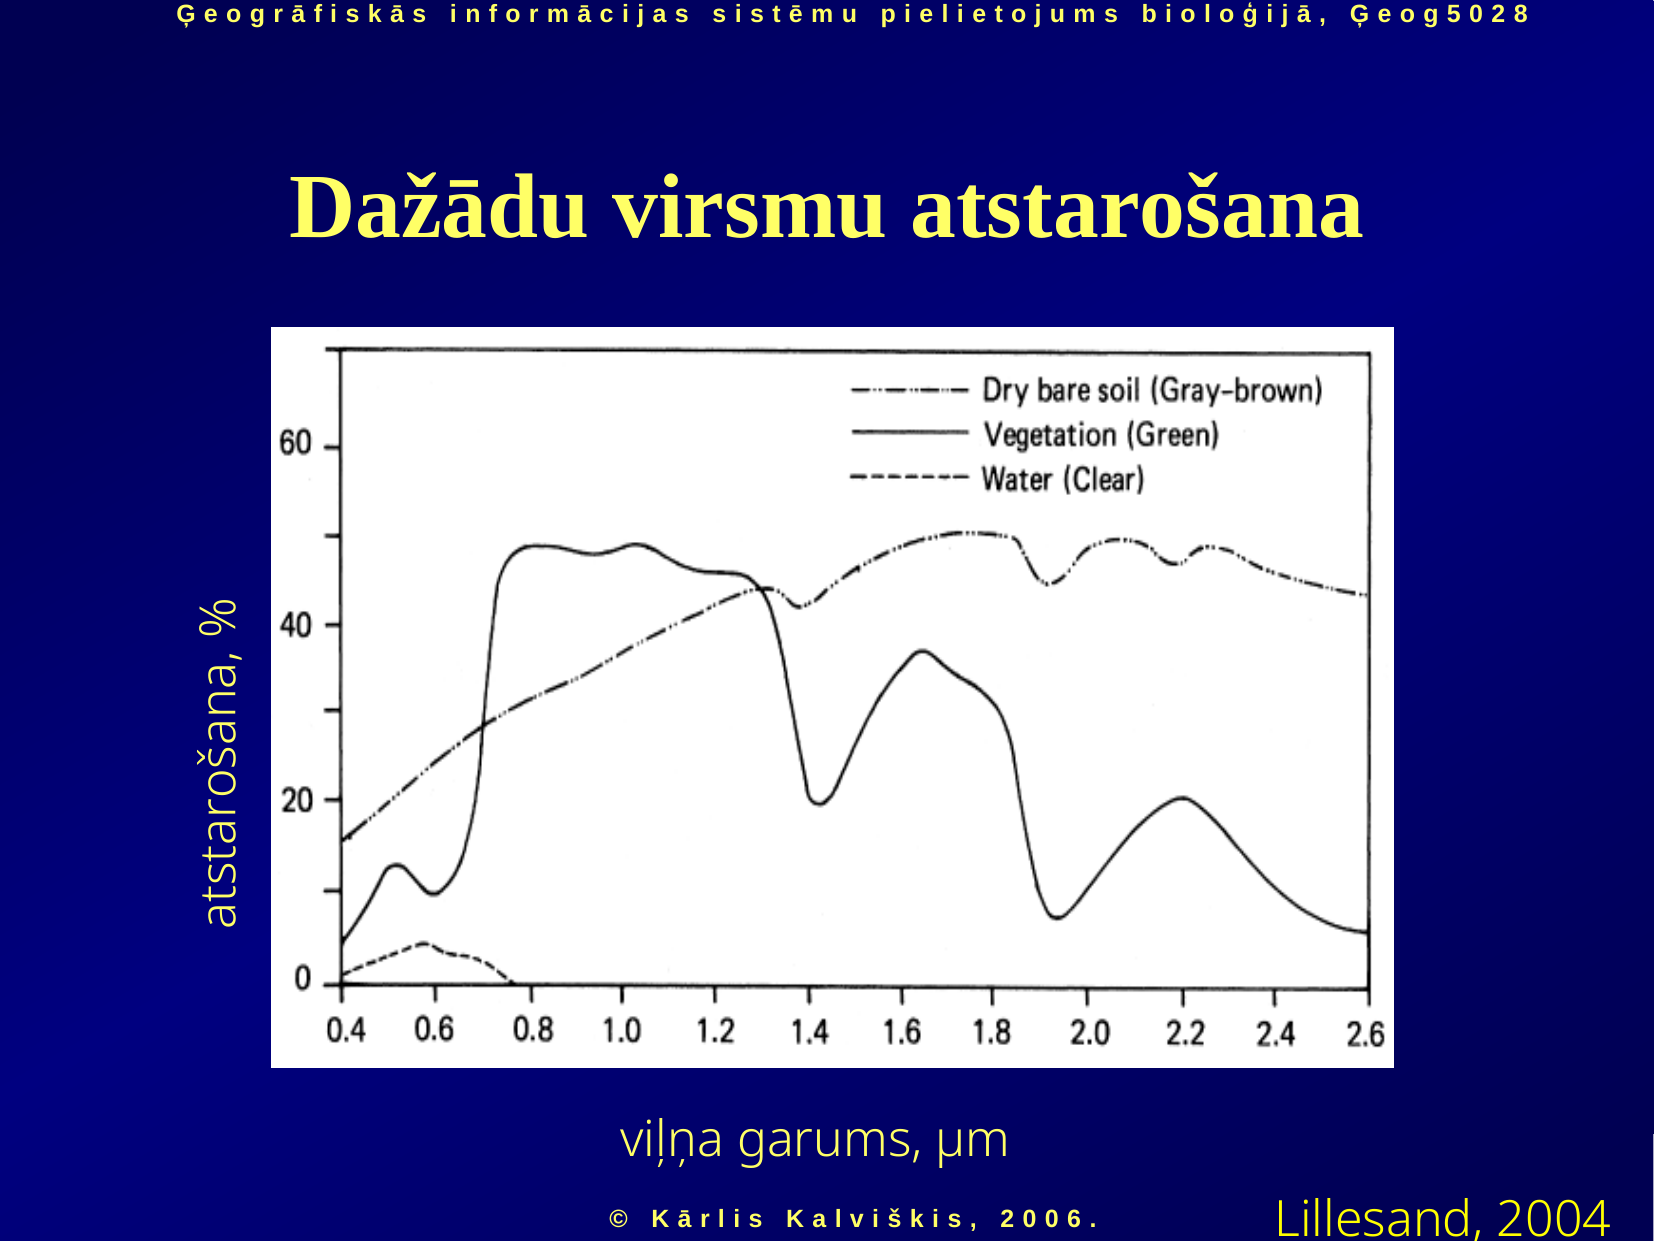

# Dažādu virsmu atstarošana
atstarošana, %
viļņa garums, µm
 Lillesand, 2004